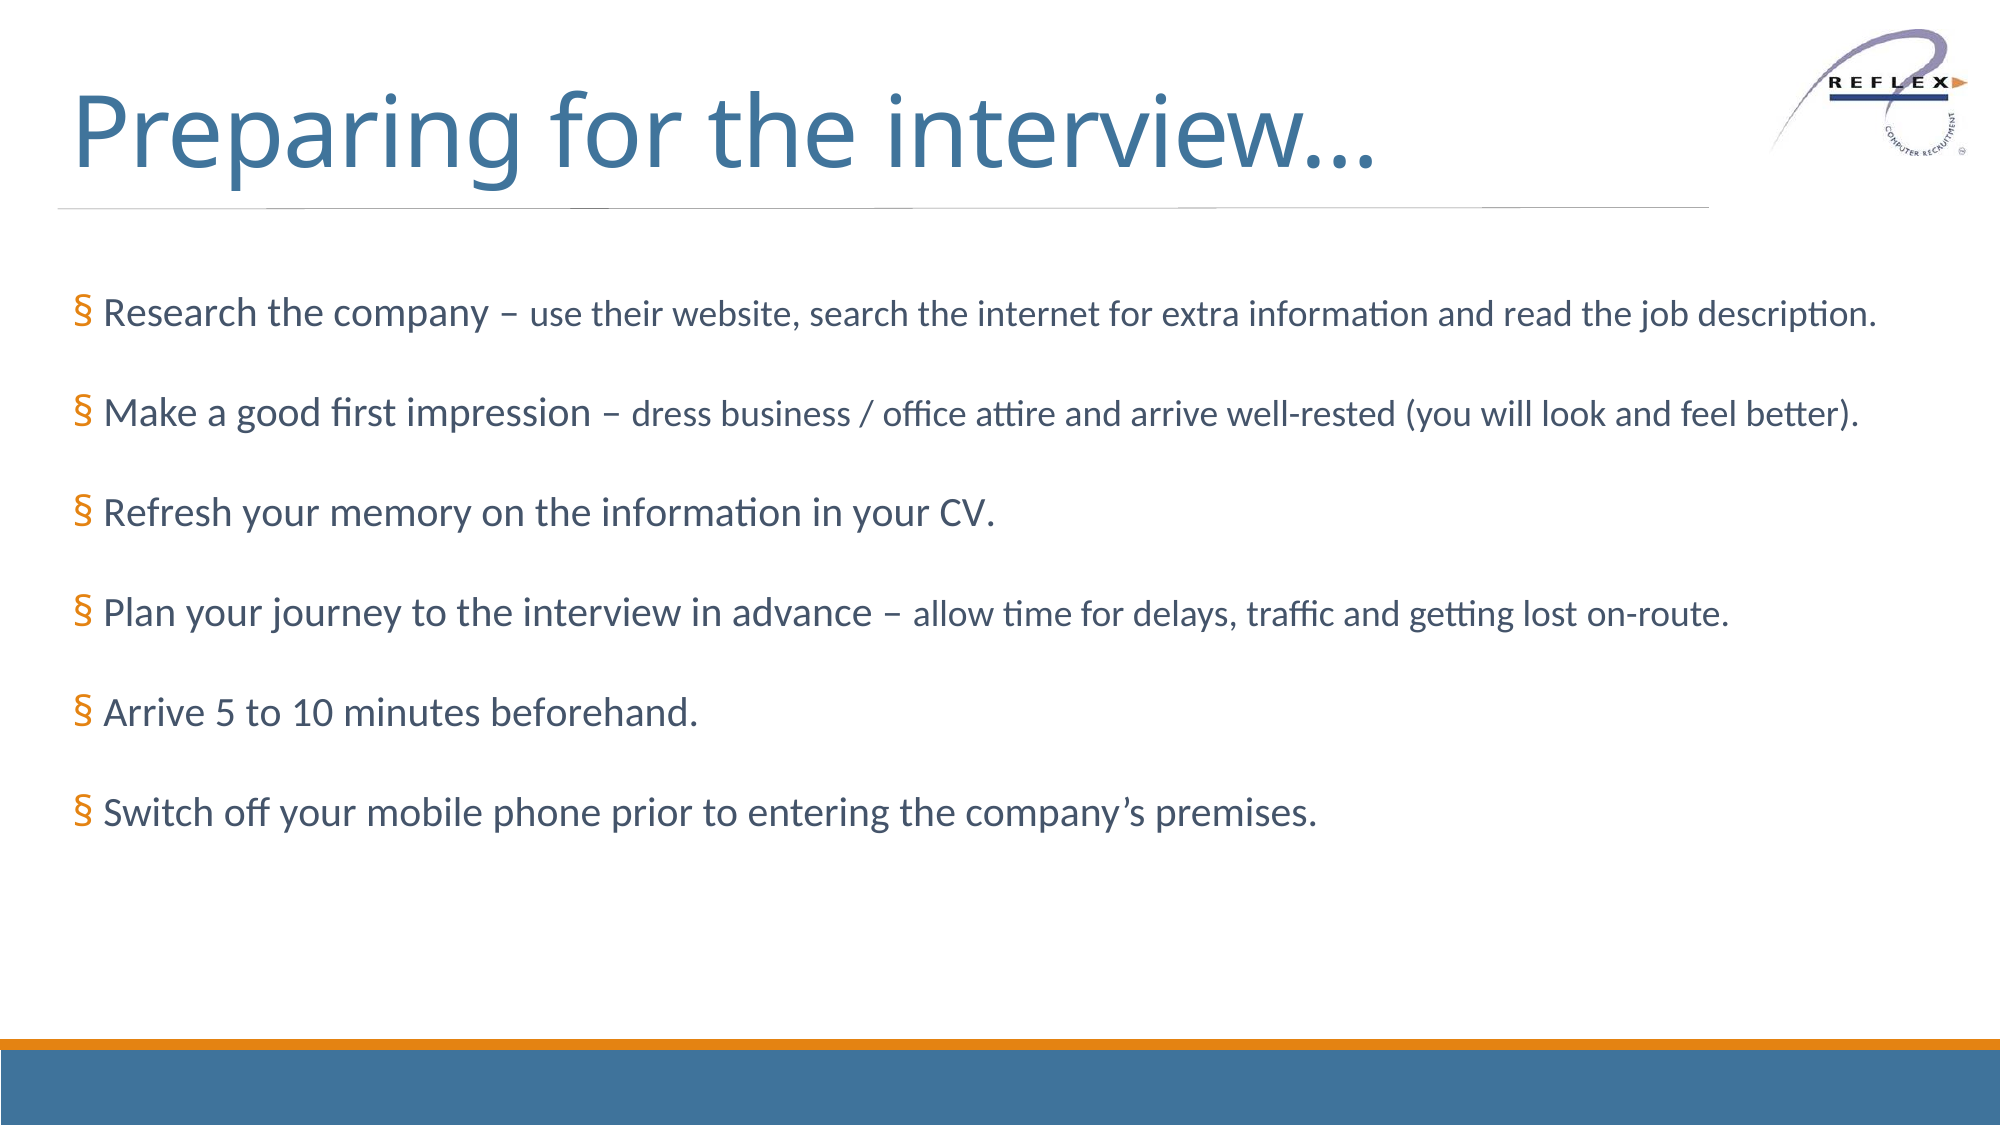

# Preparing for the interview…
 Research the company – use their website, search the internet for extra information and read the job description.
 Make a good first impression – dress business / office attire and arrive well-rested (you will look and feel better).
 Refresh your memory on the information in your CV.
 Plan your journey to the interview in advance – allow time for delays, traffic and getting lost on-route.
 Arrive 5 to 10 minutes beforehand.
 Switch off your mobile phone prior to entering the company’s premises.